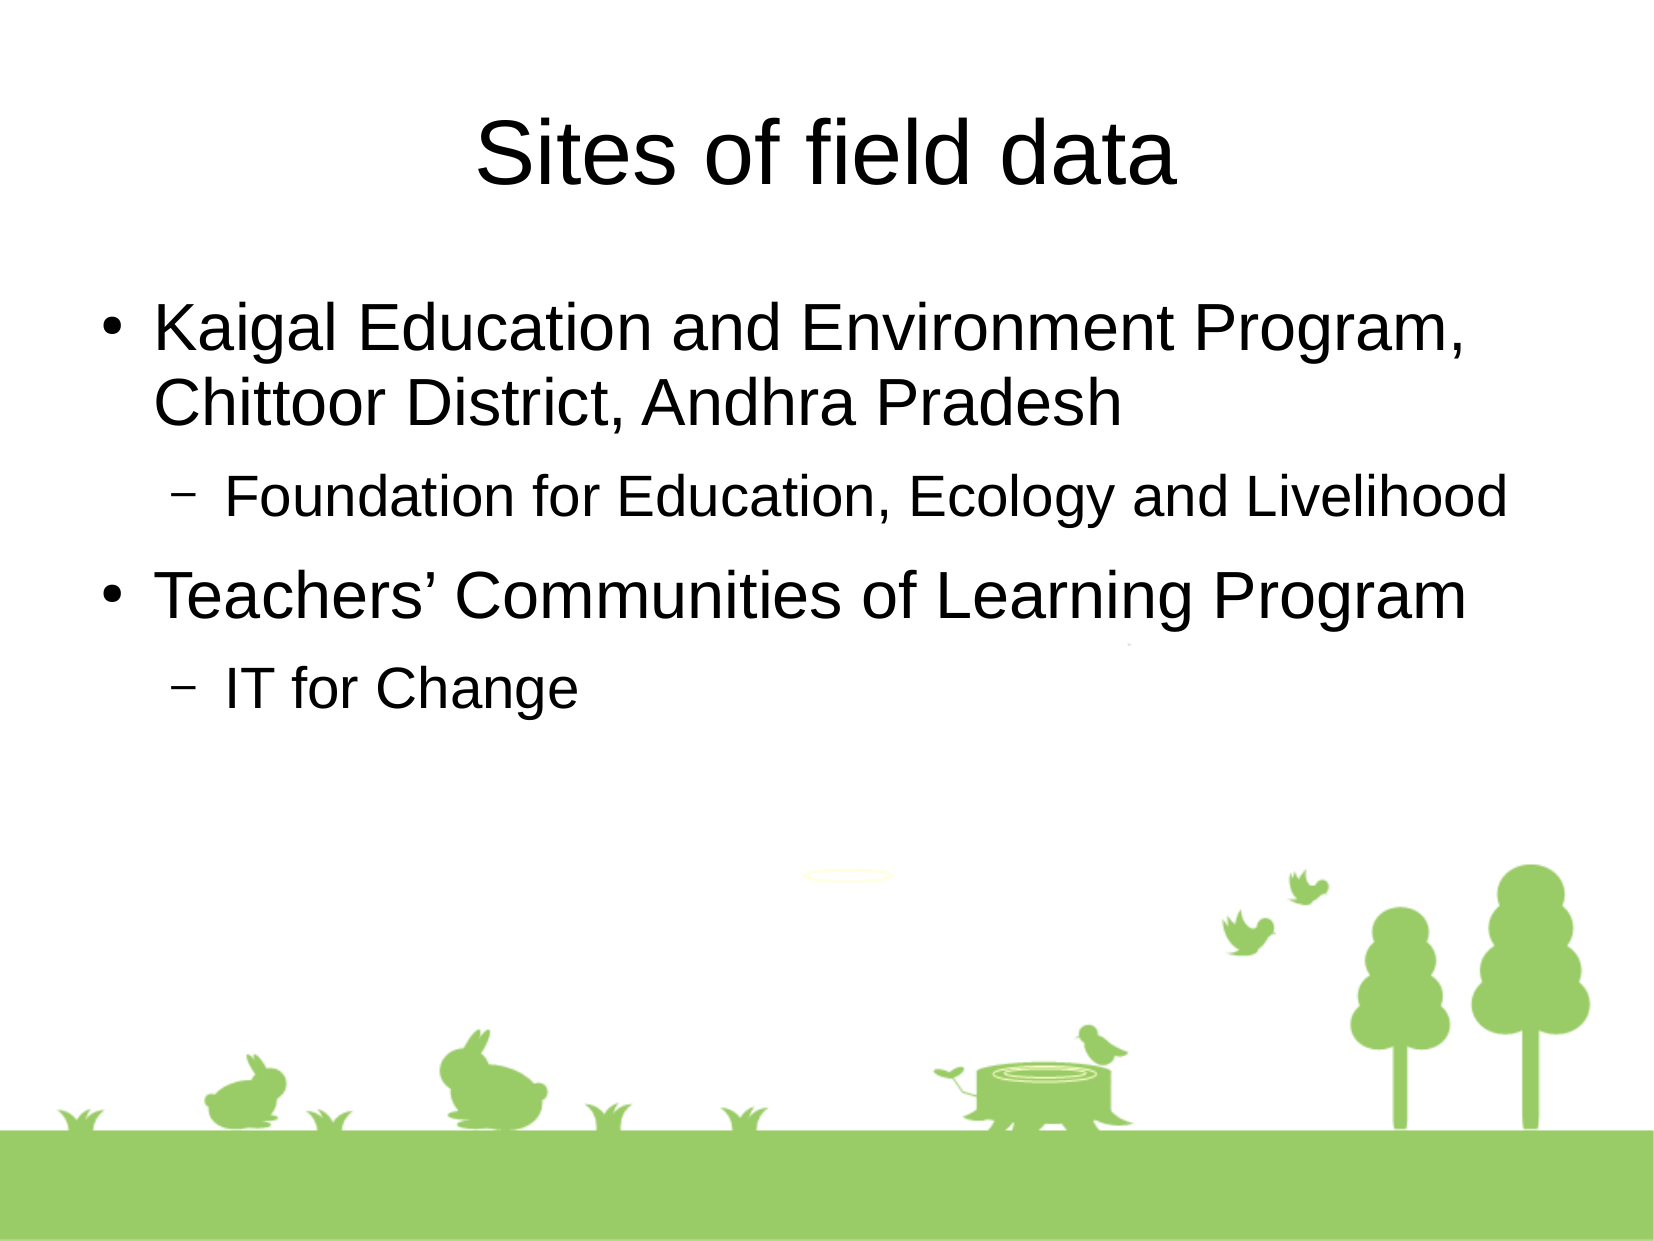

# Sites of field data
Kaigal Education and Environment Program, Chittoor District, Andhra Pradesh
Foundation for Education, Ecology and Livelihood
Teachers’ Communities of Learning Program
IT for Change